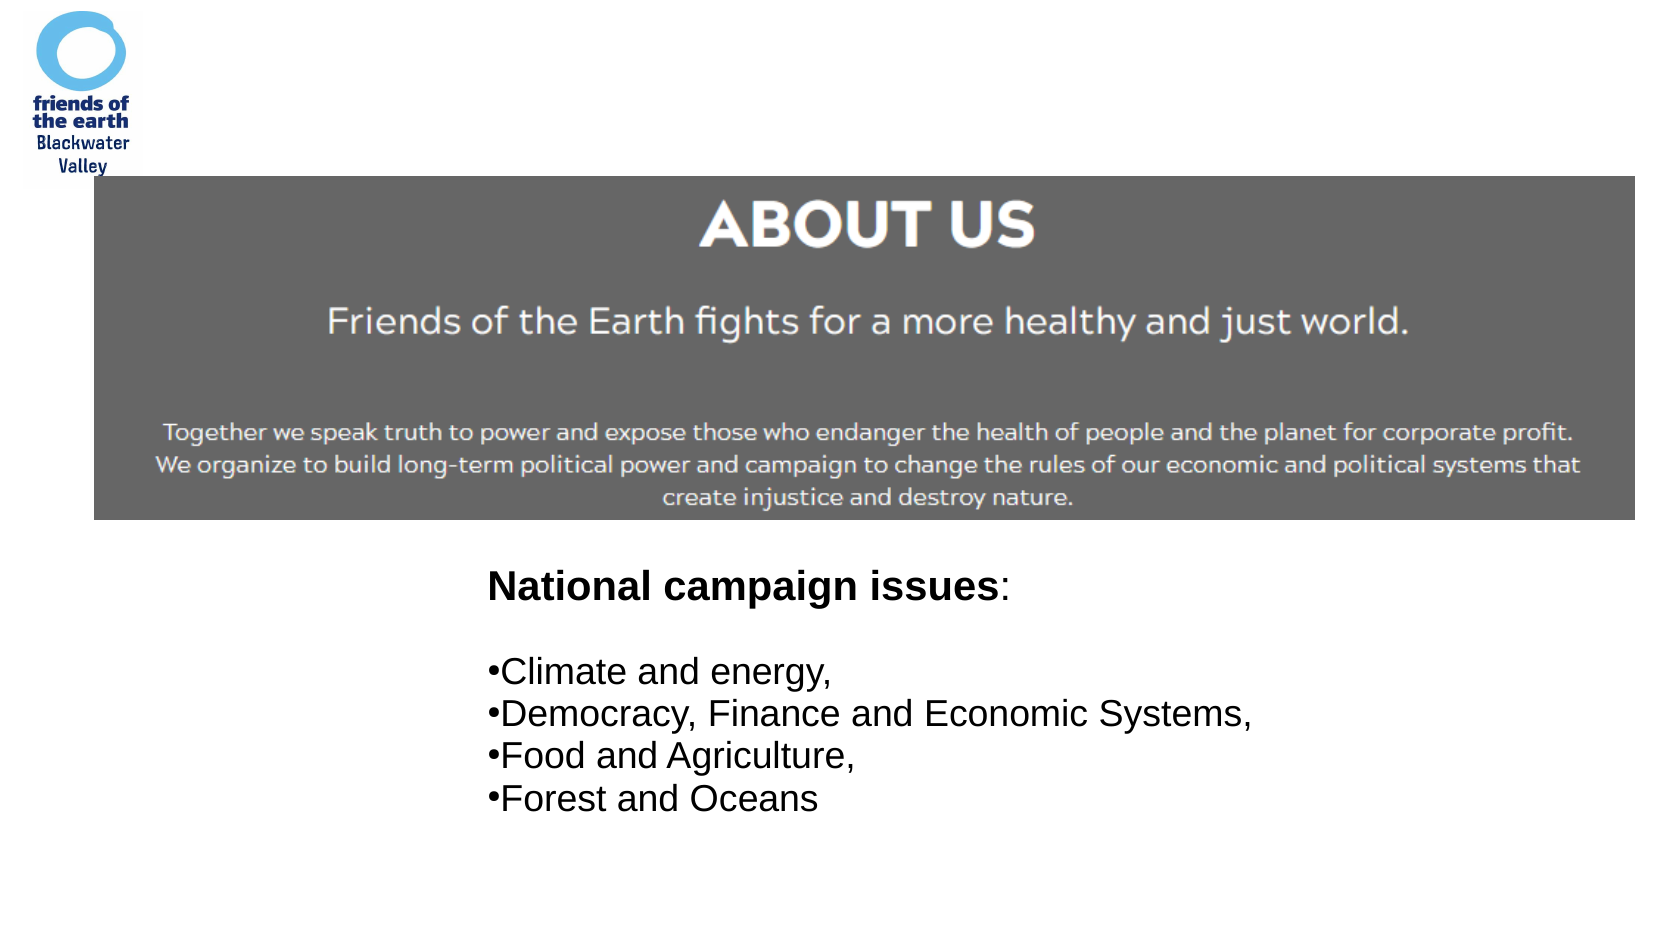

National campaign issues:
Climate and energy,
Democracy, Finance and Economic Systems,
Food and Agriculture,
Forest and Oceans